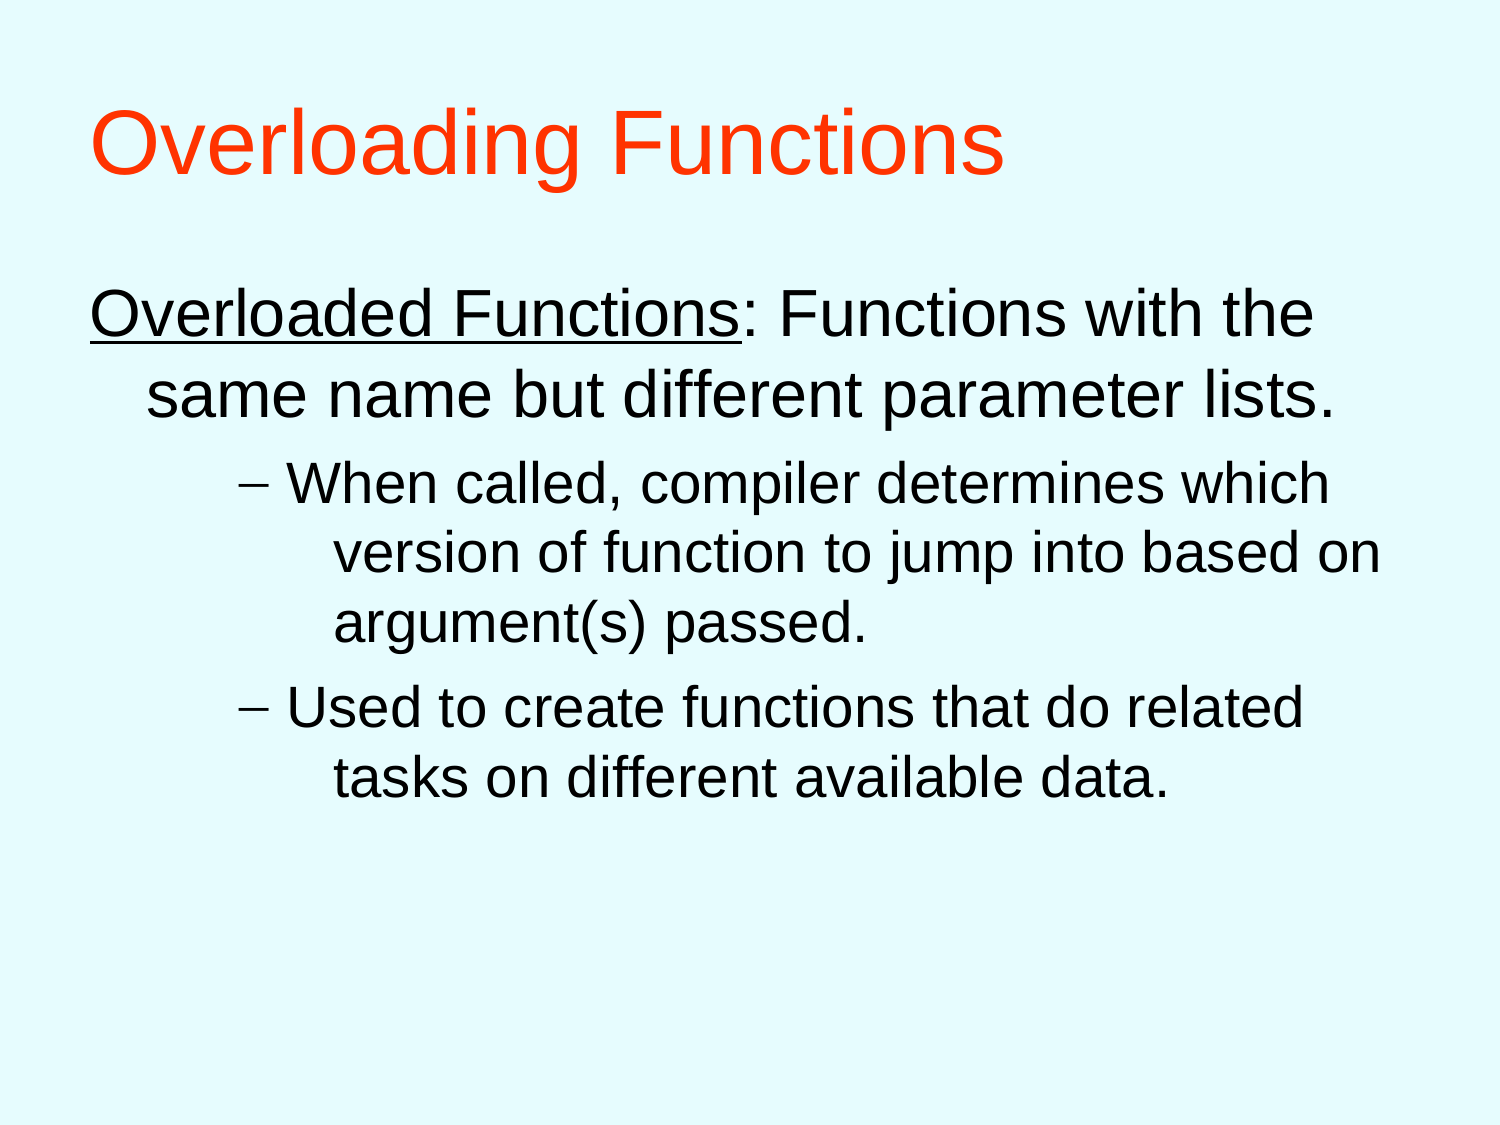

# Overloading Functions
Overloaded Functions: Functions with the same name but different parameter lists.
When called, compiler determines which version of function to jump into based on argument(s) passed.
Used to create functions that do related tasks on different available data.